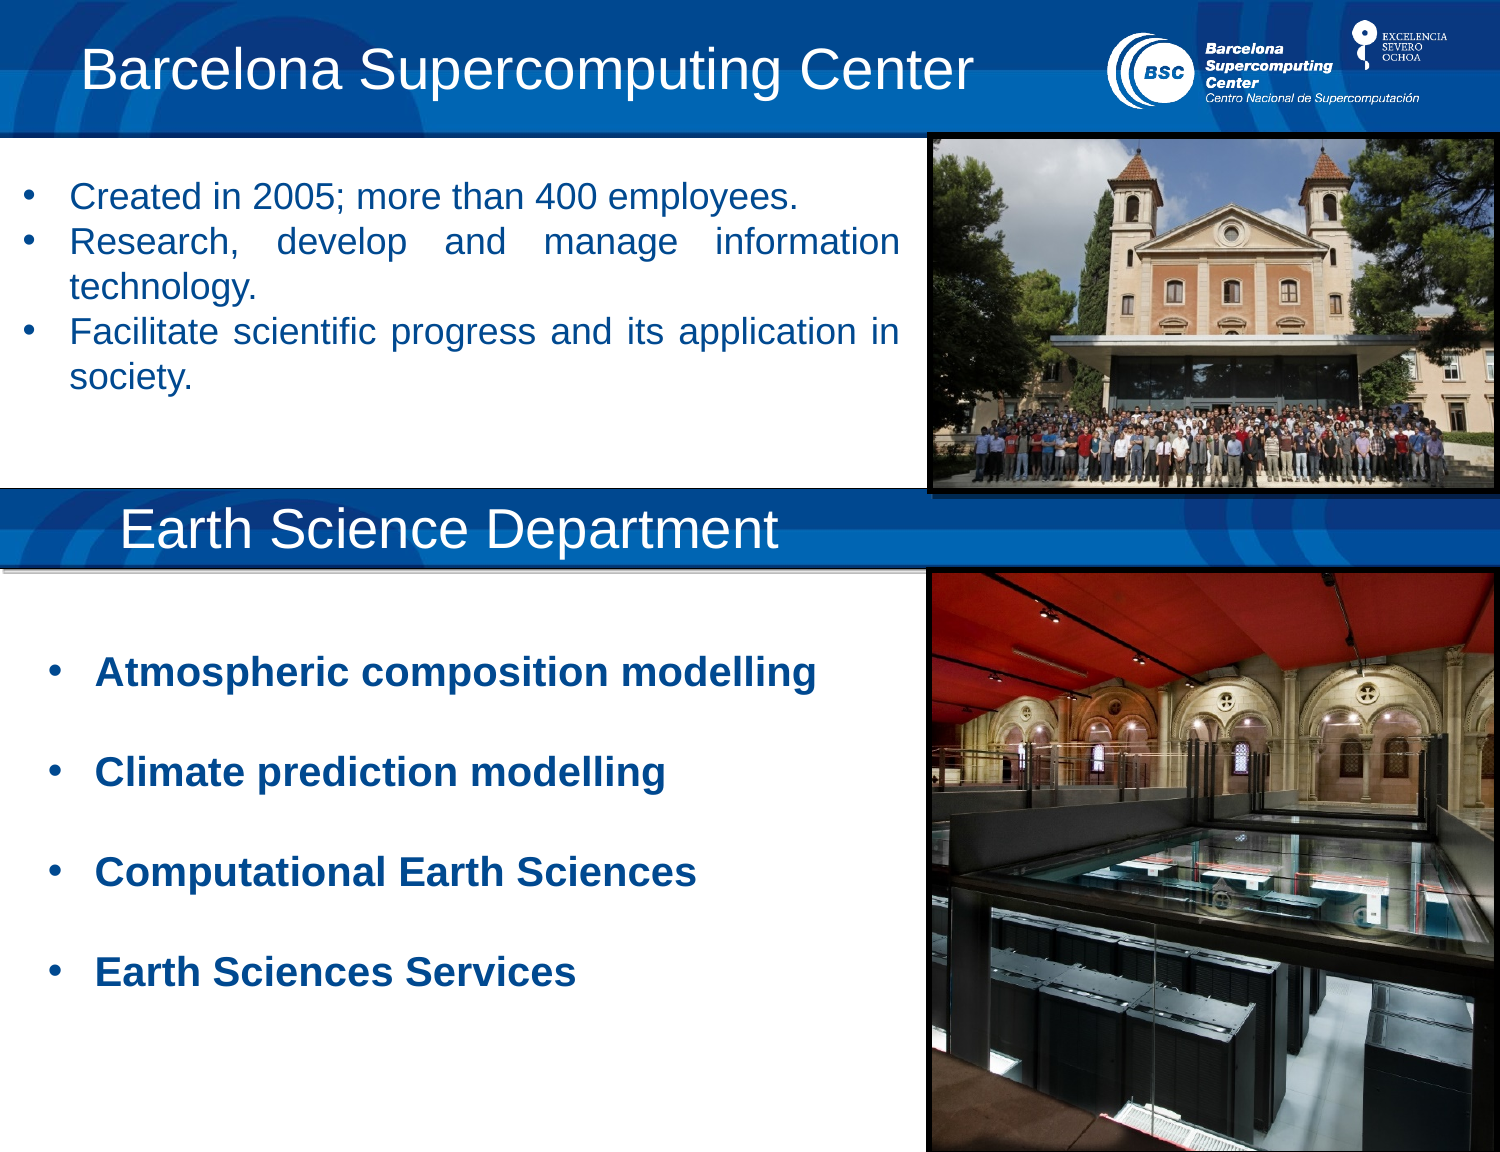

# Barcelona Supercomputing Center
Created in 2005; more than 400 employees.
Research, develop and manage information technology.
Facilitate scientific progress and its application in society.
	Earth Science Department
Atmospheric composition modelling
Climate prediction modelling
Computational Earth Sciences
Earth Sciences Services